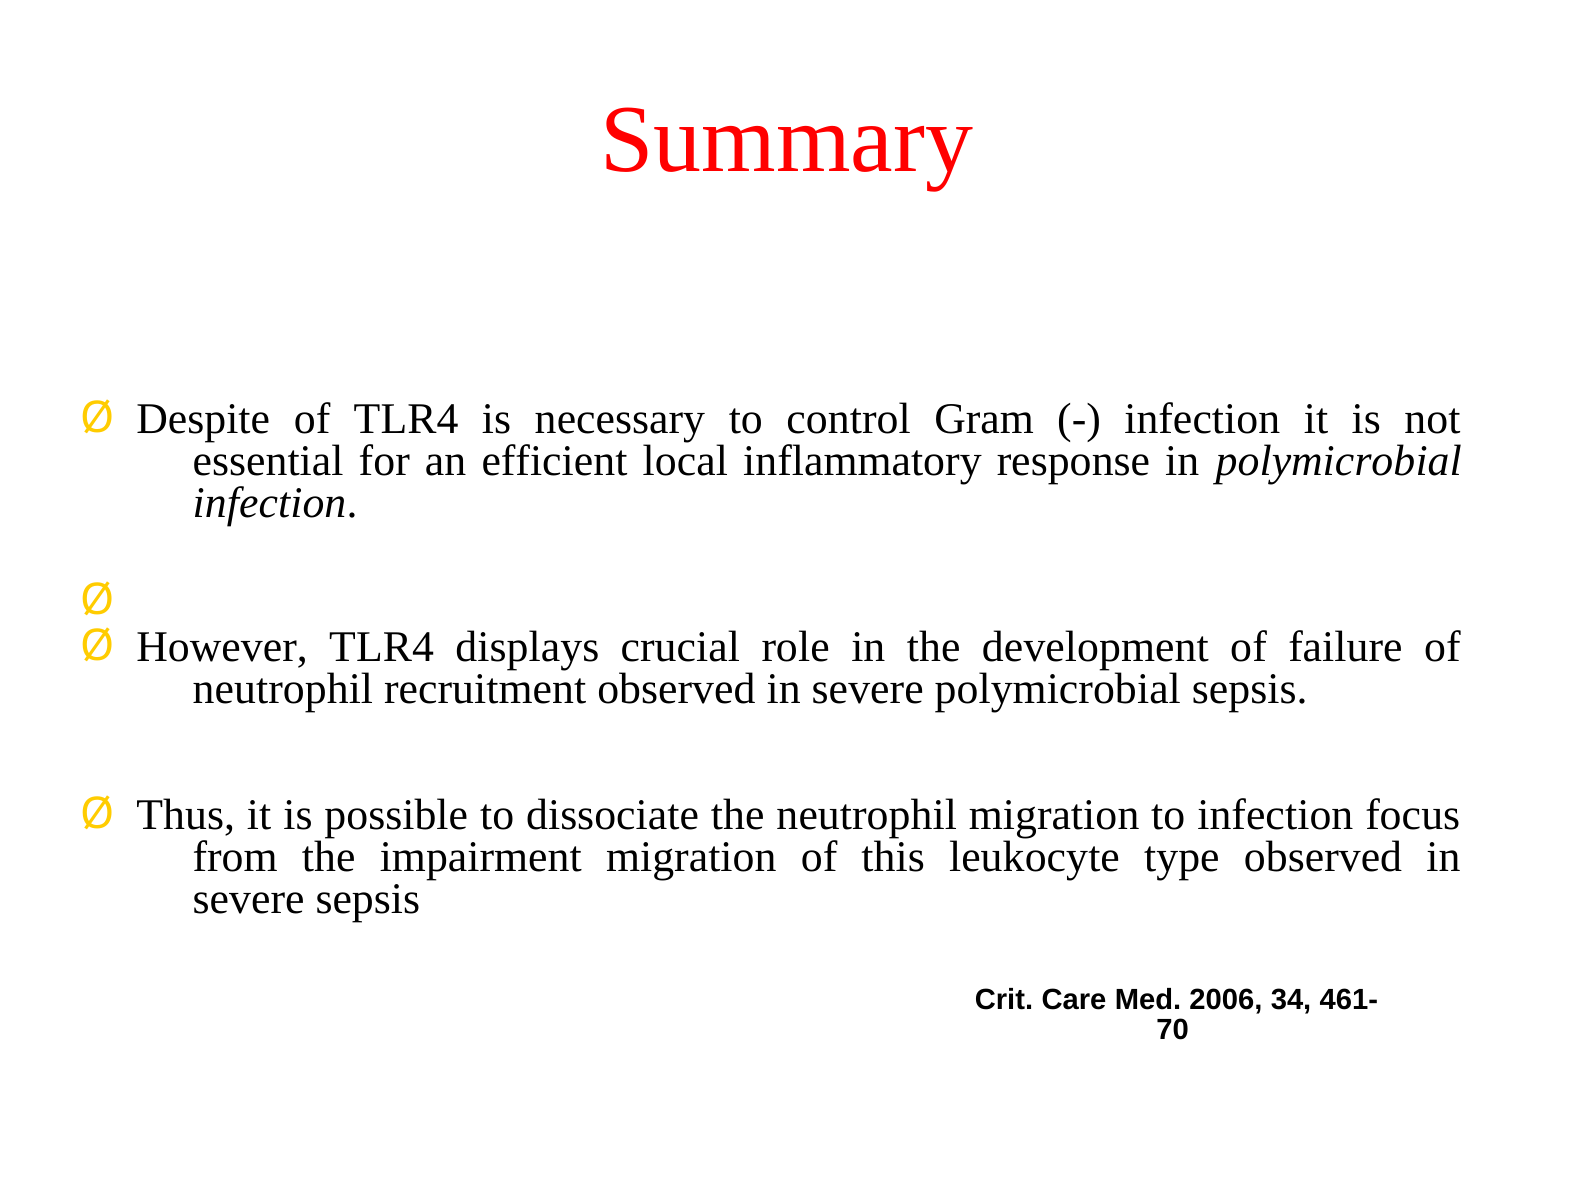

Summary
# Despite of TLR4 is necessary to control Gram (-) infection it is not essential for an efficient local inflammatory response in polymicrobial infection.
However, TLR4 displays crucial role in the development of failure of neutrophil recruitment observed in severe polymicrobial sepsis.
Thus, it is possible to dissociate the neutrophil migration to infection focus from the impairment migration of this leukocyte type observed in severe sepsis
Crit. Care Med. 2006, 34, 461-70